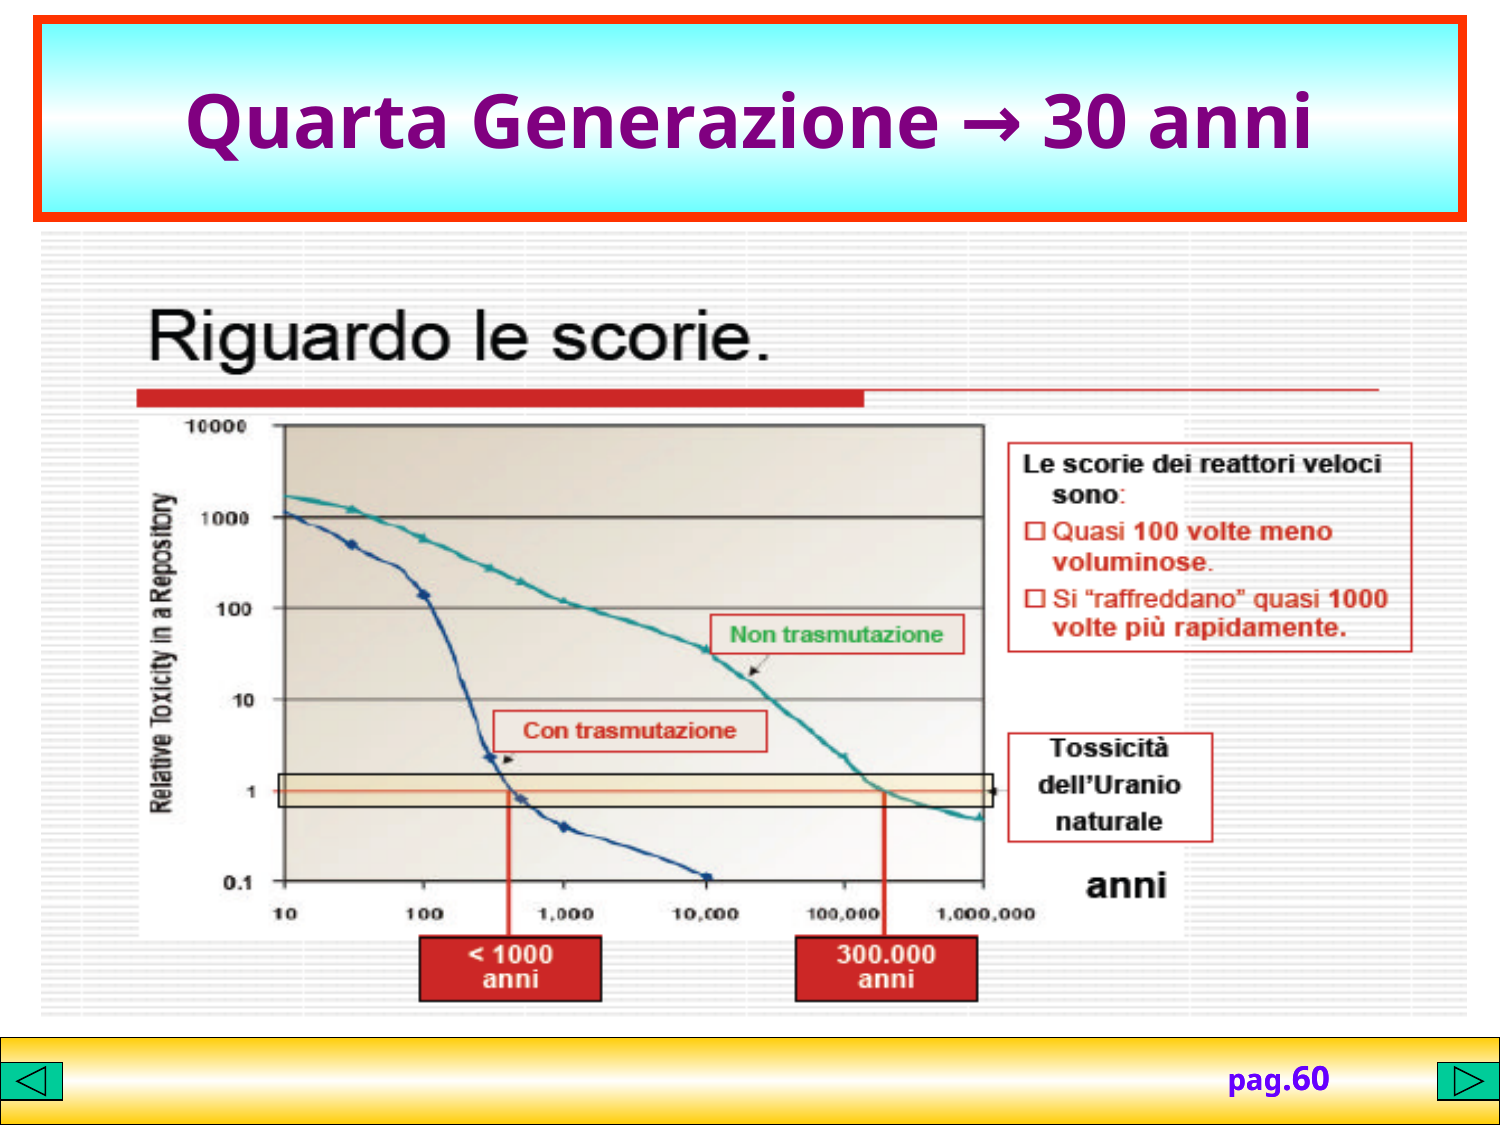

# Quarta Generazione → 30 anni
pag.
60